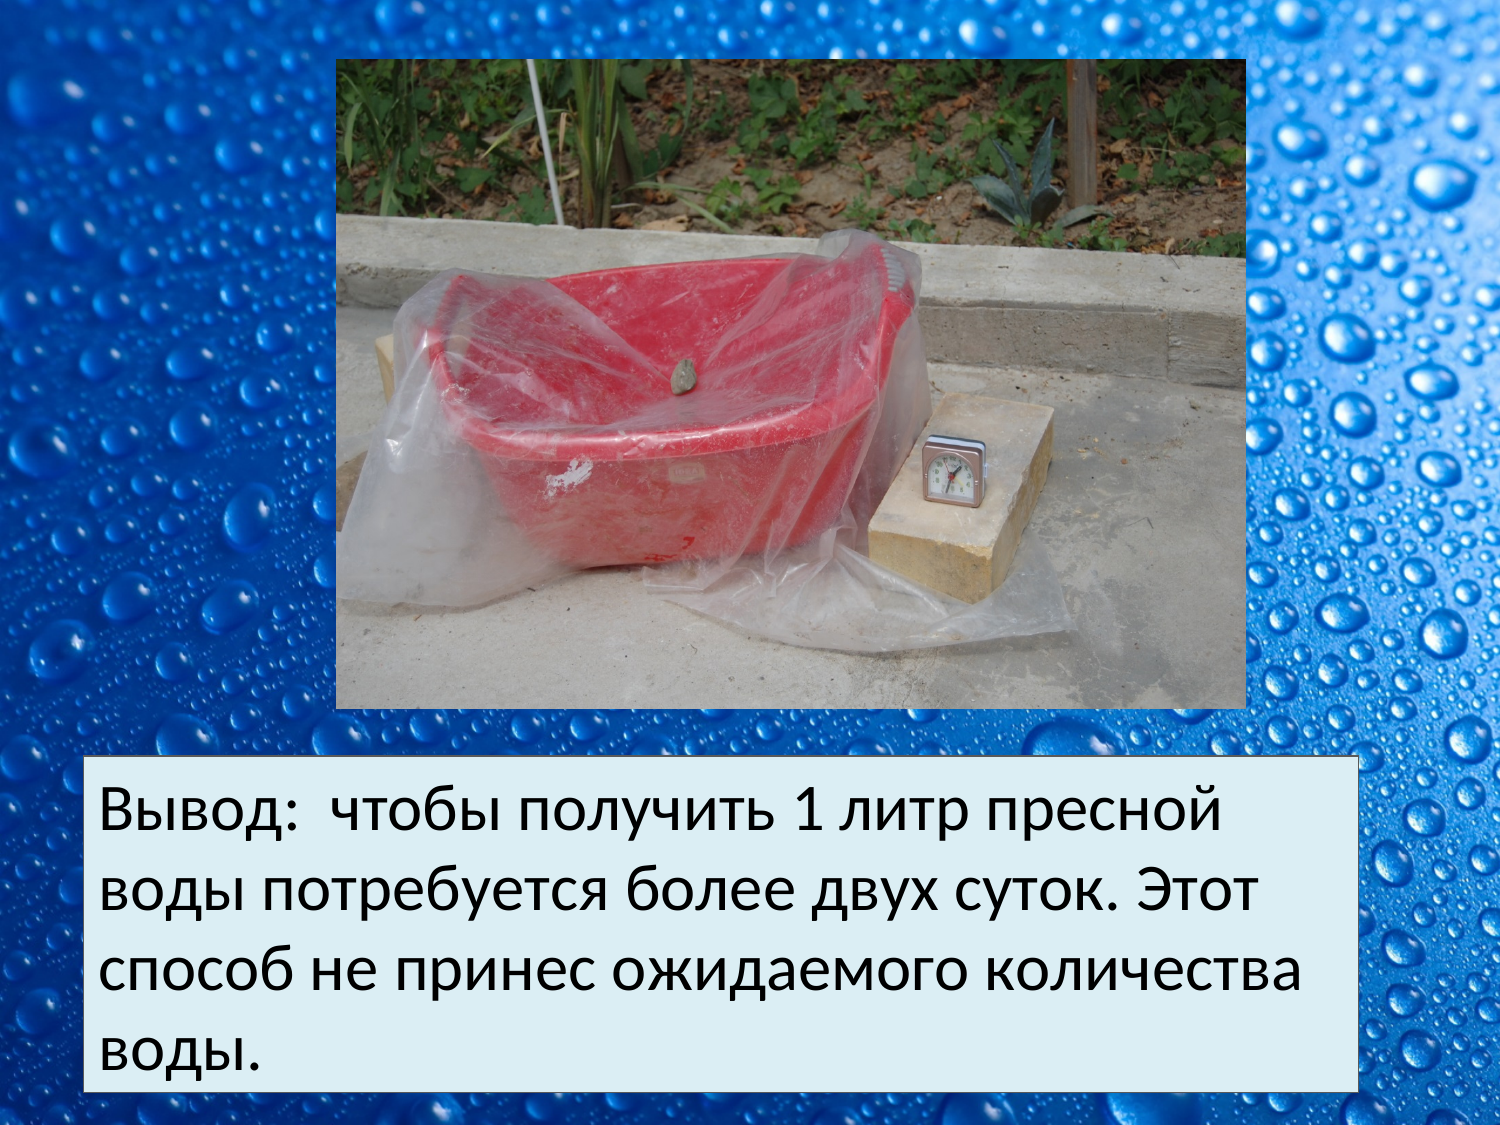

Вывод: чтобы получить 1 литр пресной воды потребуется более двух суток. Этот способ не принес ожидаемого количества воды.